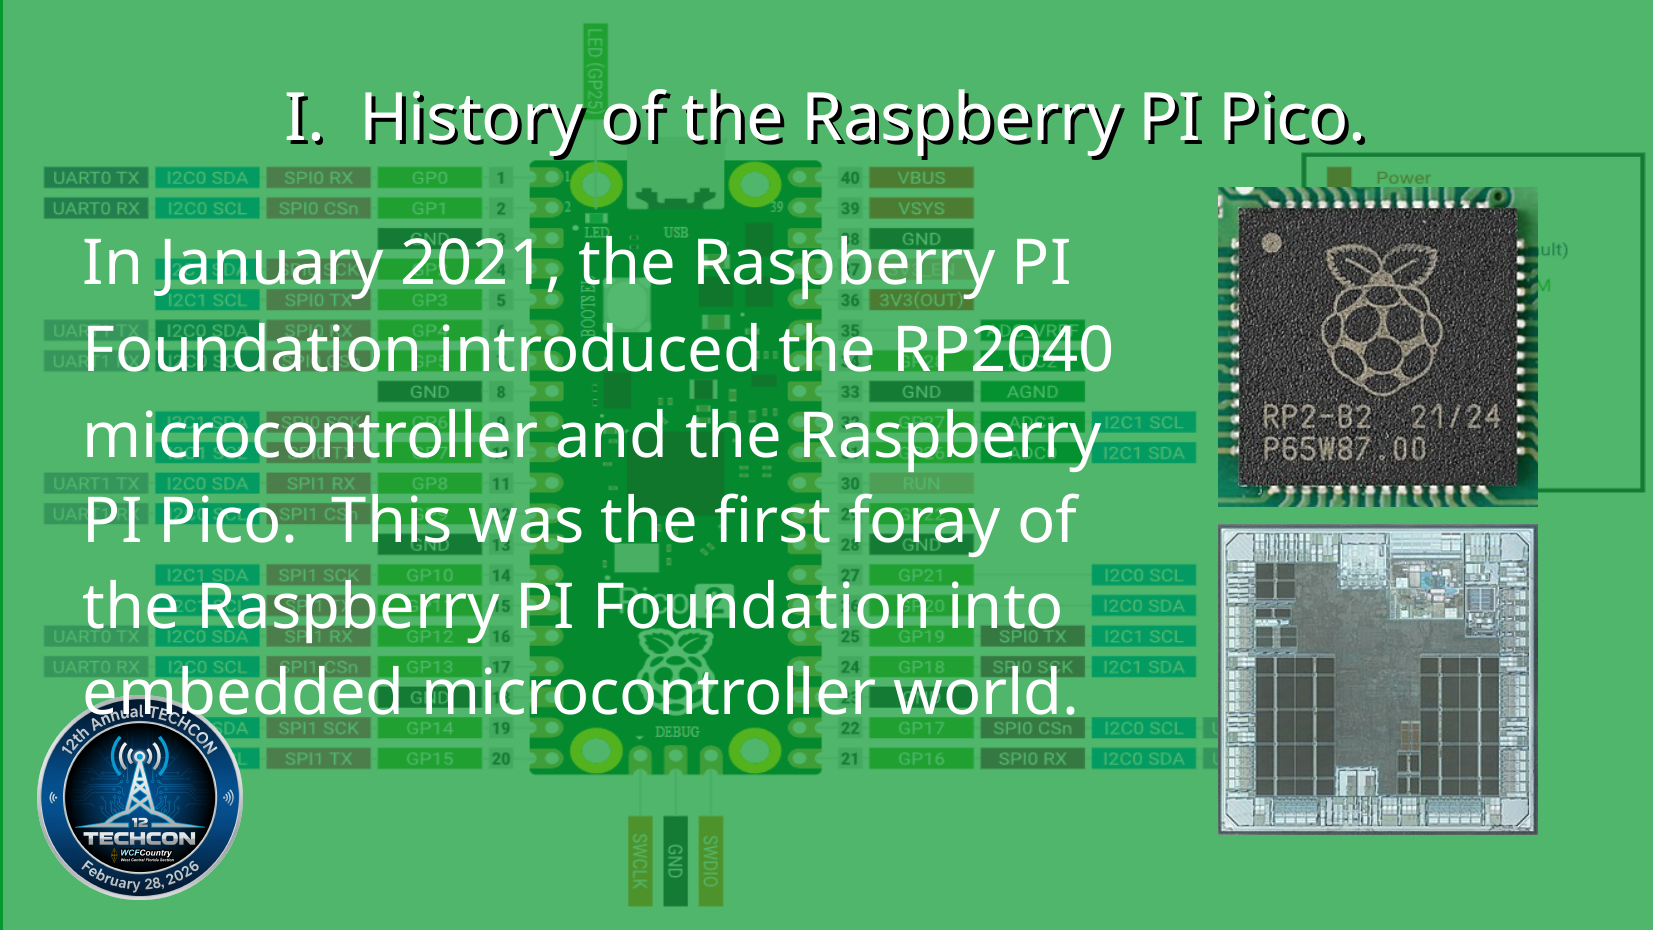

# I. History of the Raspberry PI Pico.
In January 2021, the Raspberry PI Foundation introduced the RP2040 microcontroller and the Raspberry PI Pico. This was the first foray of the Raspberry PI Foundation into embedded microcontroller world.